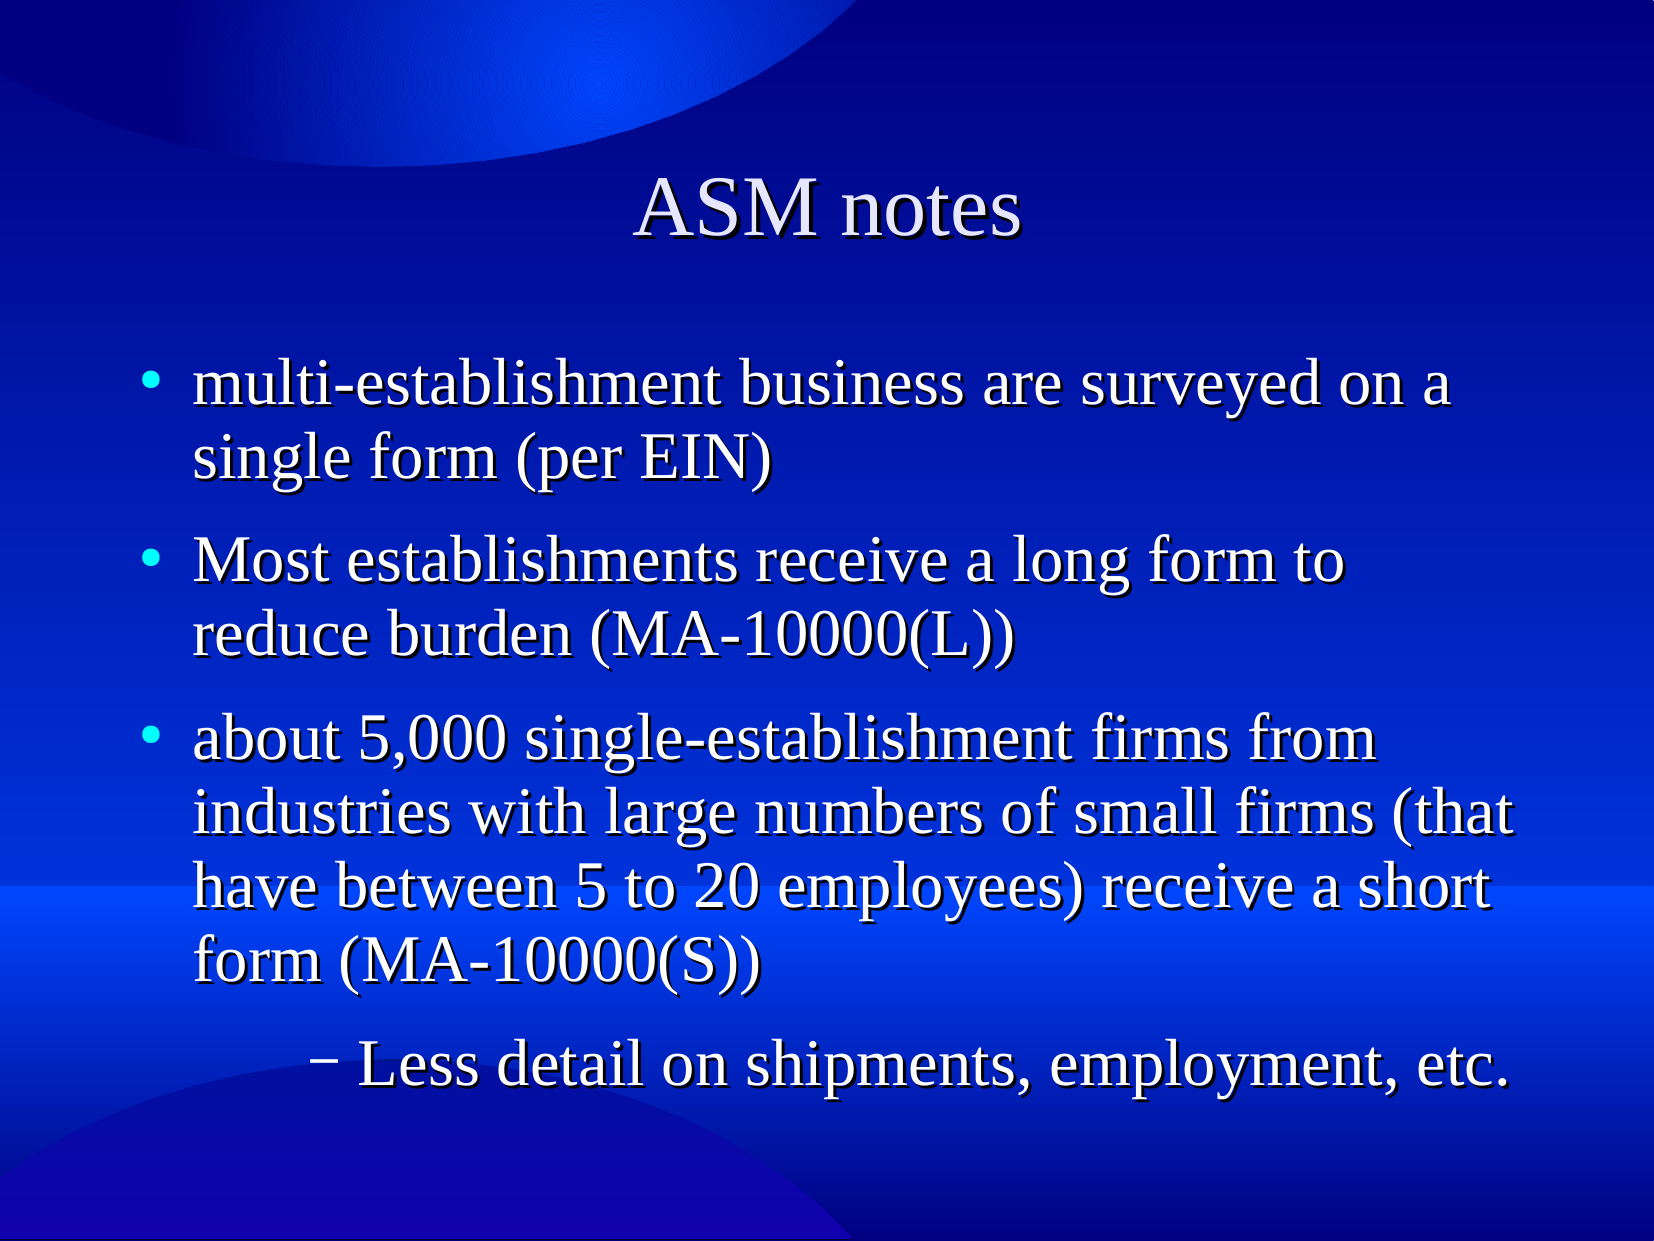

# ASM notes
multi-establishment business are surveyed on a single form (per EIN)
Most establishments receive a long form to reduce burden (MA-10000(L))
about 5,000 single-establishment firms from industries with large numbers of small firms (that have between 5 to 20 employees) receive a short form (MA-10000(S))
Less detail on shipments, employment, etc.